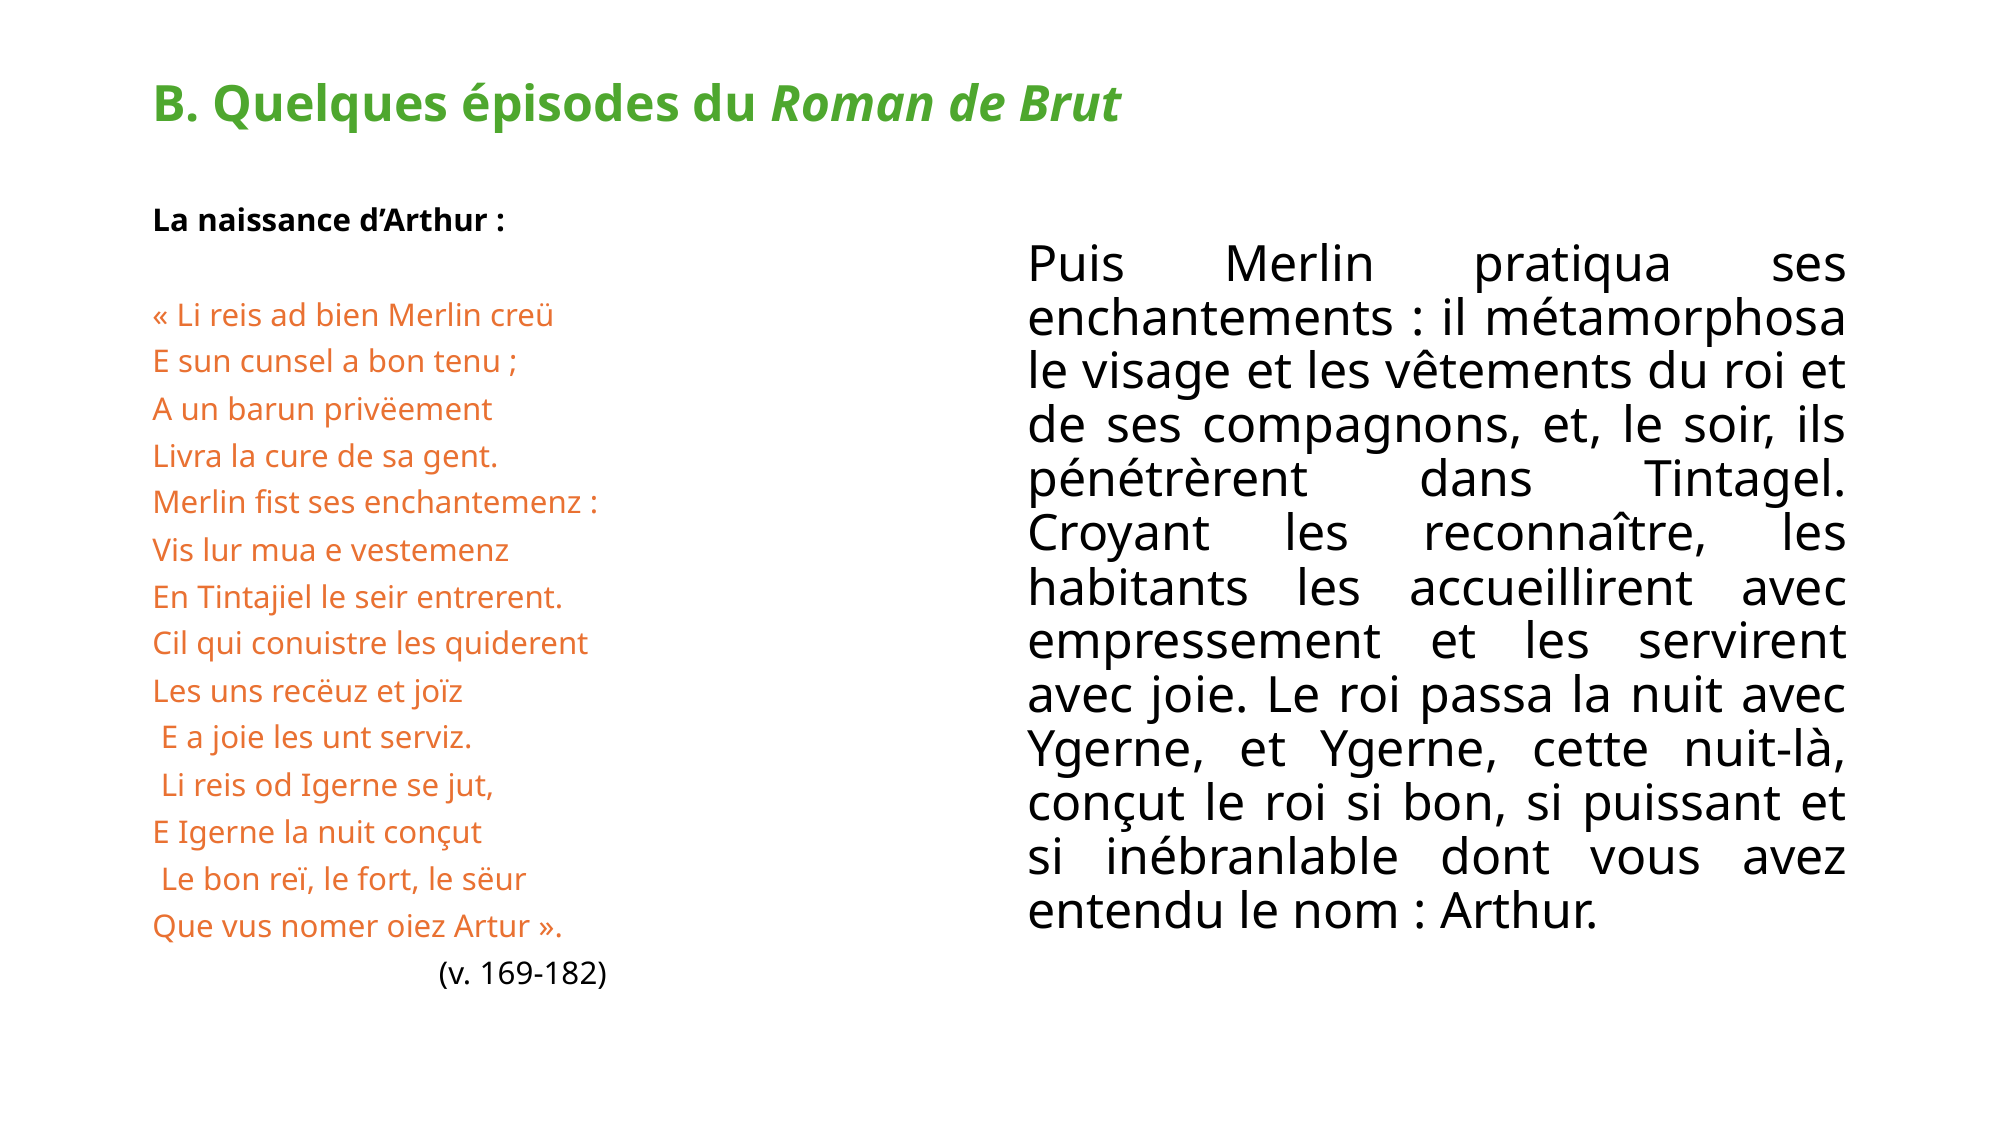

# B. Quelques épisodes du Roman de Brut
La naissance d’Arthur :
« Li reis ad bien Merlin creü
E sun cunsel a bon tenu ;
A un barun privëement
Livra la cure de sa gent.
Merlin fist ses enchantemenz :
Vis lur mua e vestemenz
En Tintajiel le seir entrerent.
Cil qui conuistre les quiderent
Les uns recëuz et joïz
 E a joie les unt serviz.
 Li reis od Igerne se jut,
E Igerne la nuit conçut
 Le bon reï, le fort, le sëur
Que vus nomer oiez Artur ».
 (v. 169-182)
Puis Merlin pratiqua ses enchantements : il métamorphosa le visage et les vêtements du roi et de ses compagnons, et, le soir, ils pénétrèrent dans Tintagel. Croyant les reconnaître, les habitants les accueillirent avec empressement et les servirent avec joie. Le roi passa la nuit avec Ygerne, et Ygerne, cette nuit-là, conçut le roi si bon, si puissant et si inébranlable dont vous avez entendu le nom : Arthur.